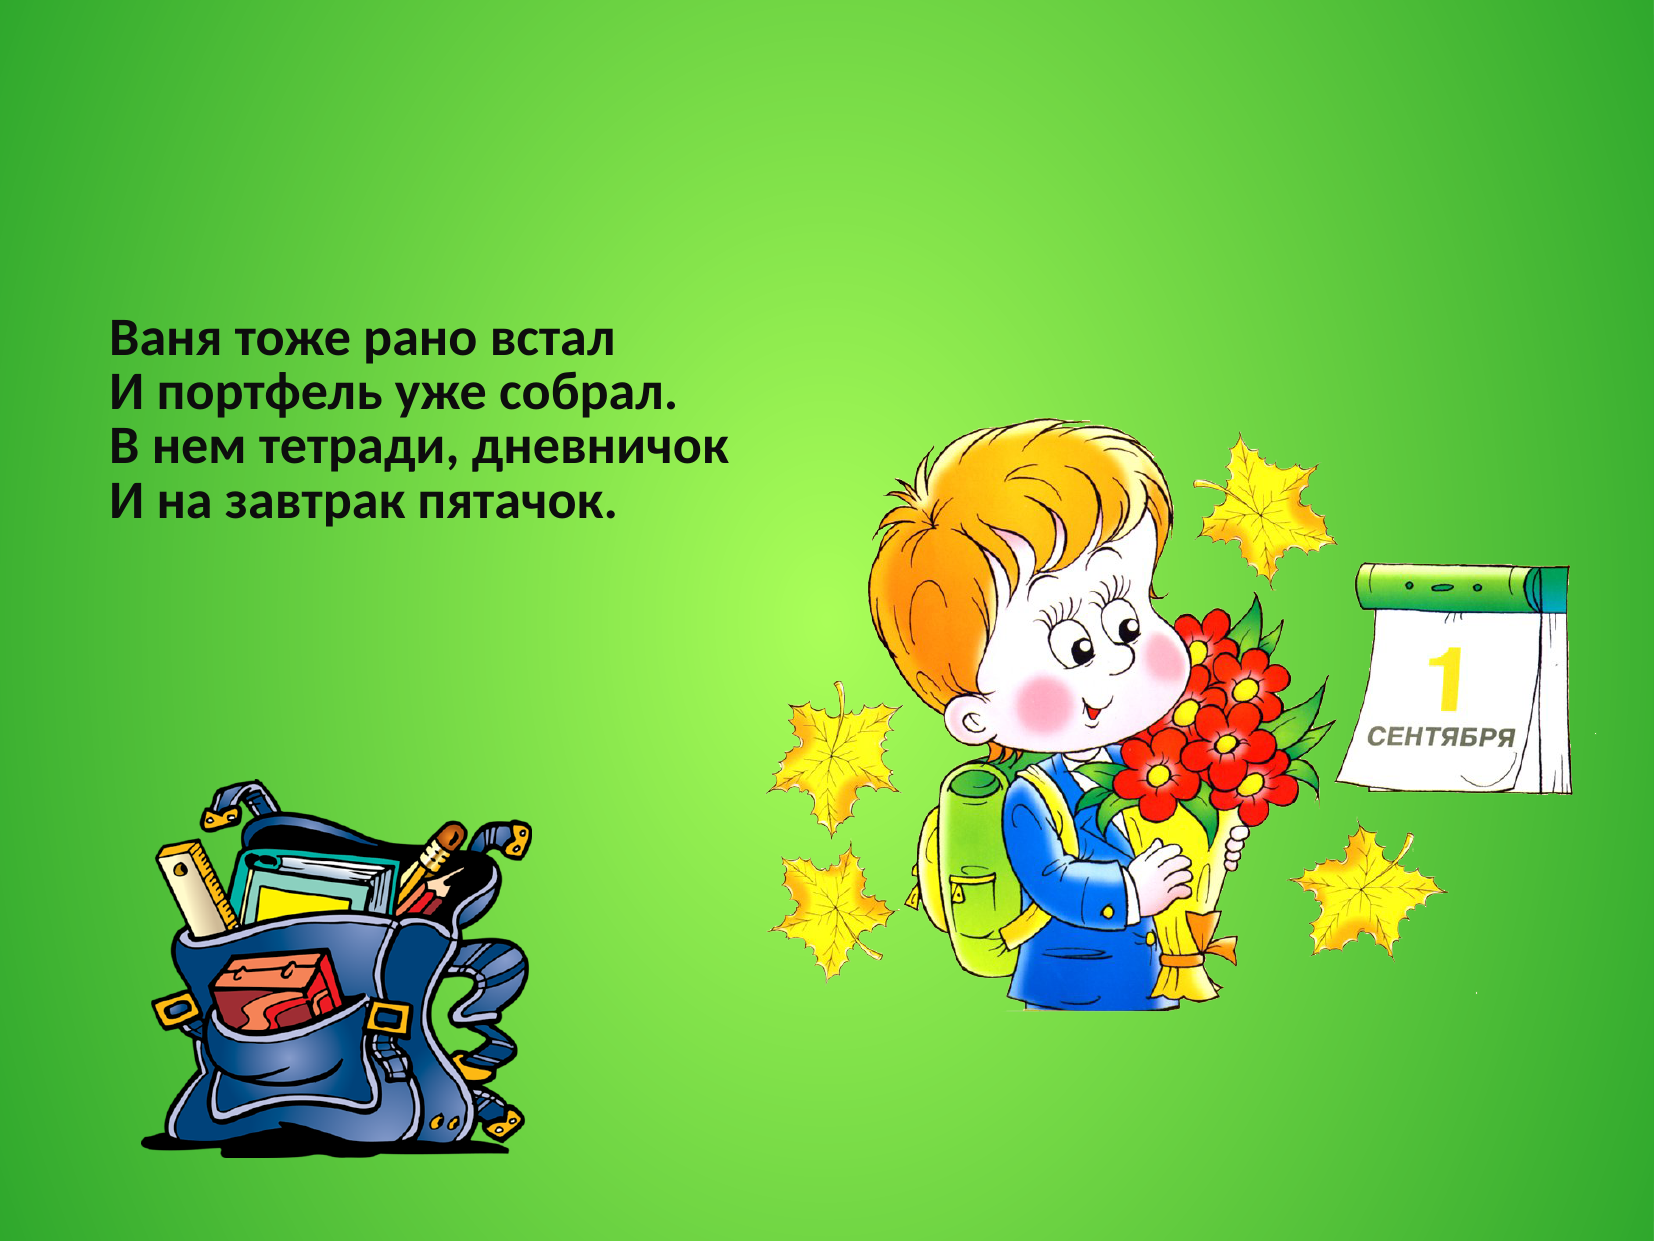

#
Ваня тоже рано встал
И портфель уже собрал.
В нем тетради, дневничок
И на завтрак пятачок.